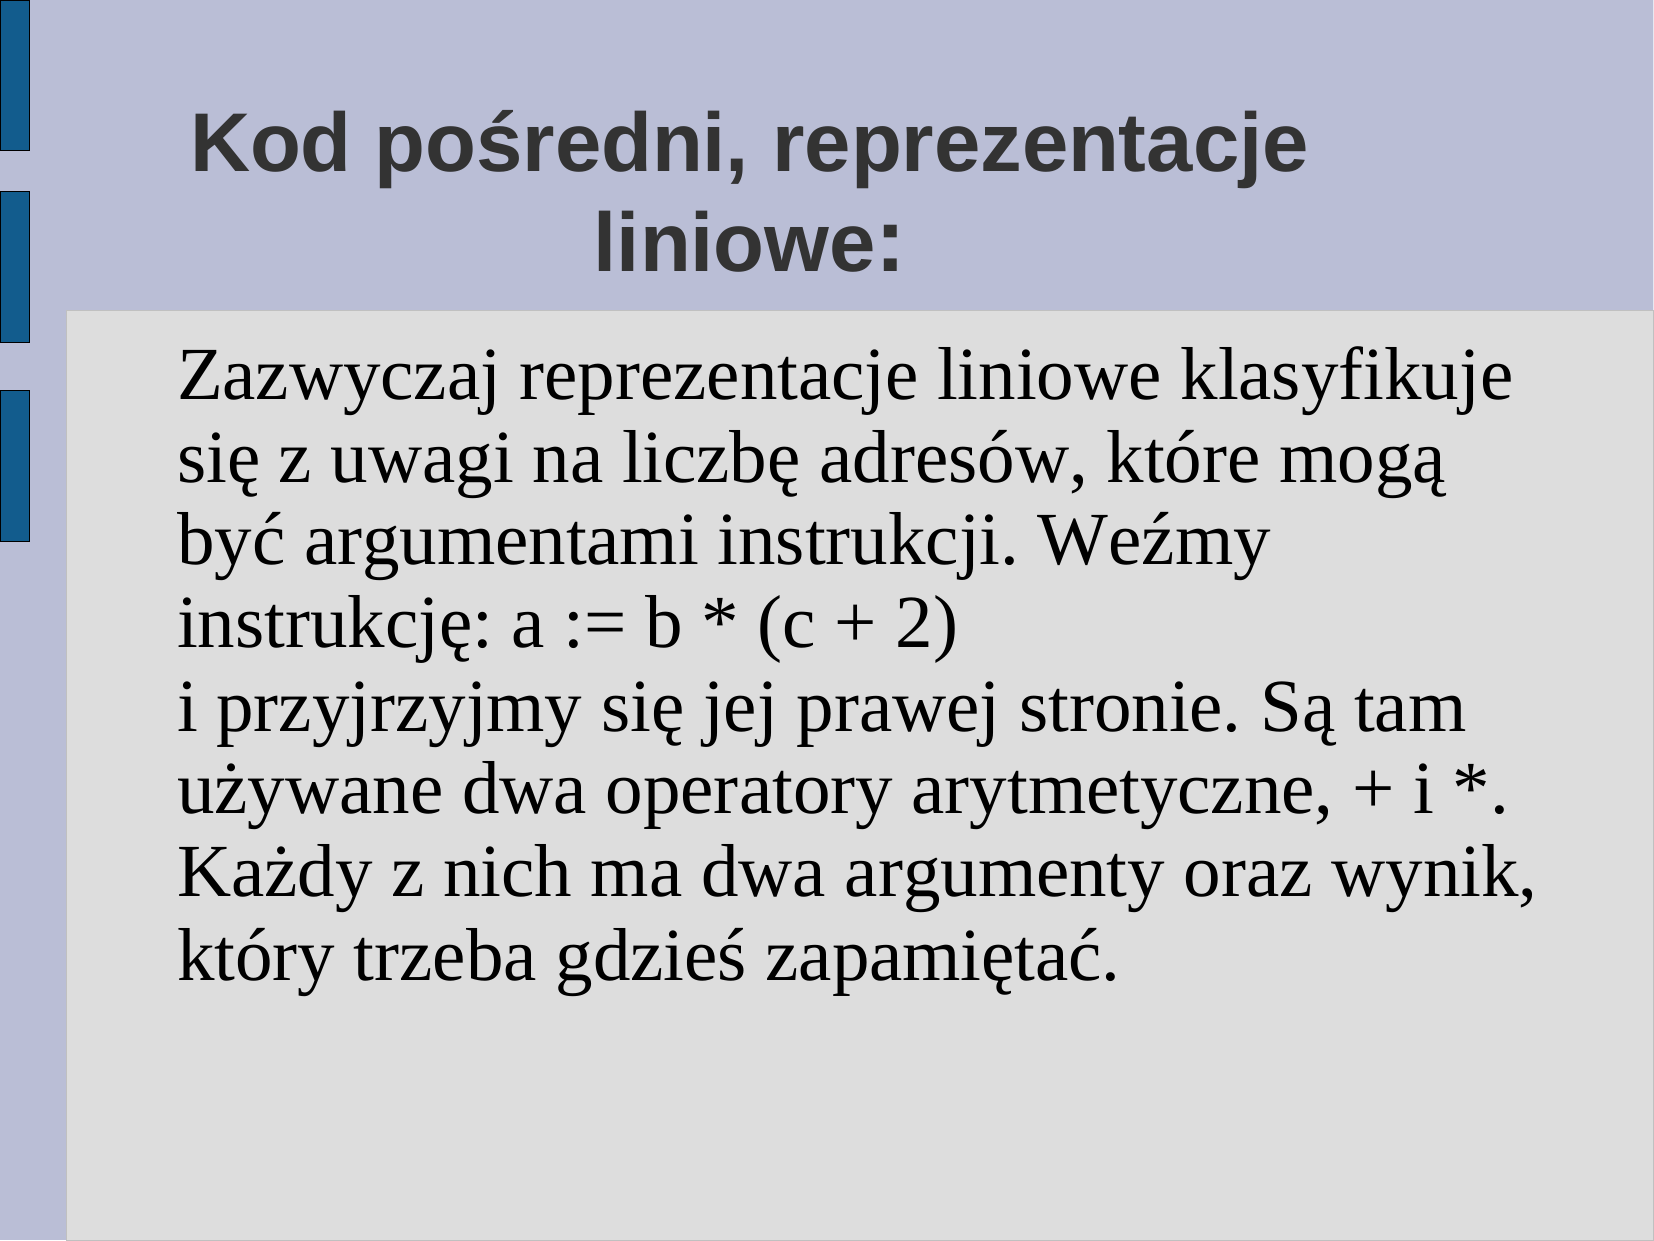

# Kod pośredni, reprezentacje liniowe:
Zazwyczaj reprezentacje liniowe klasyfikuje się z uwagi na liczbę adresów, które mogą być argumentami instrukcji. Weźmy instrukcję: a := b * (c + 2)
i przyjrzyjmy się jej prawej stronie. Są tam używane dwa operatory arytmetyczne, + i *. Każdy z nich ma dwa argumenty oraz wynik, który trzeba gdzieś zapamiętać.